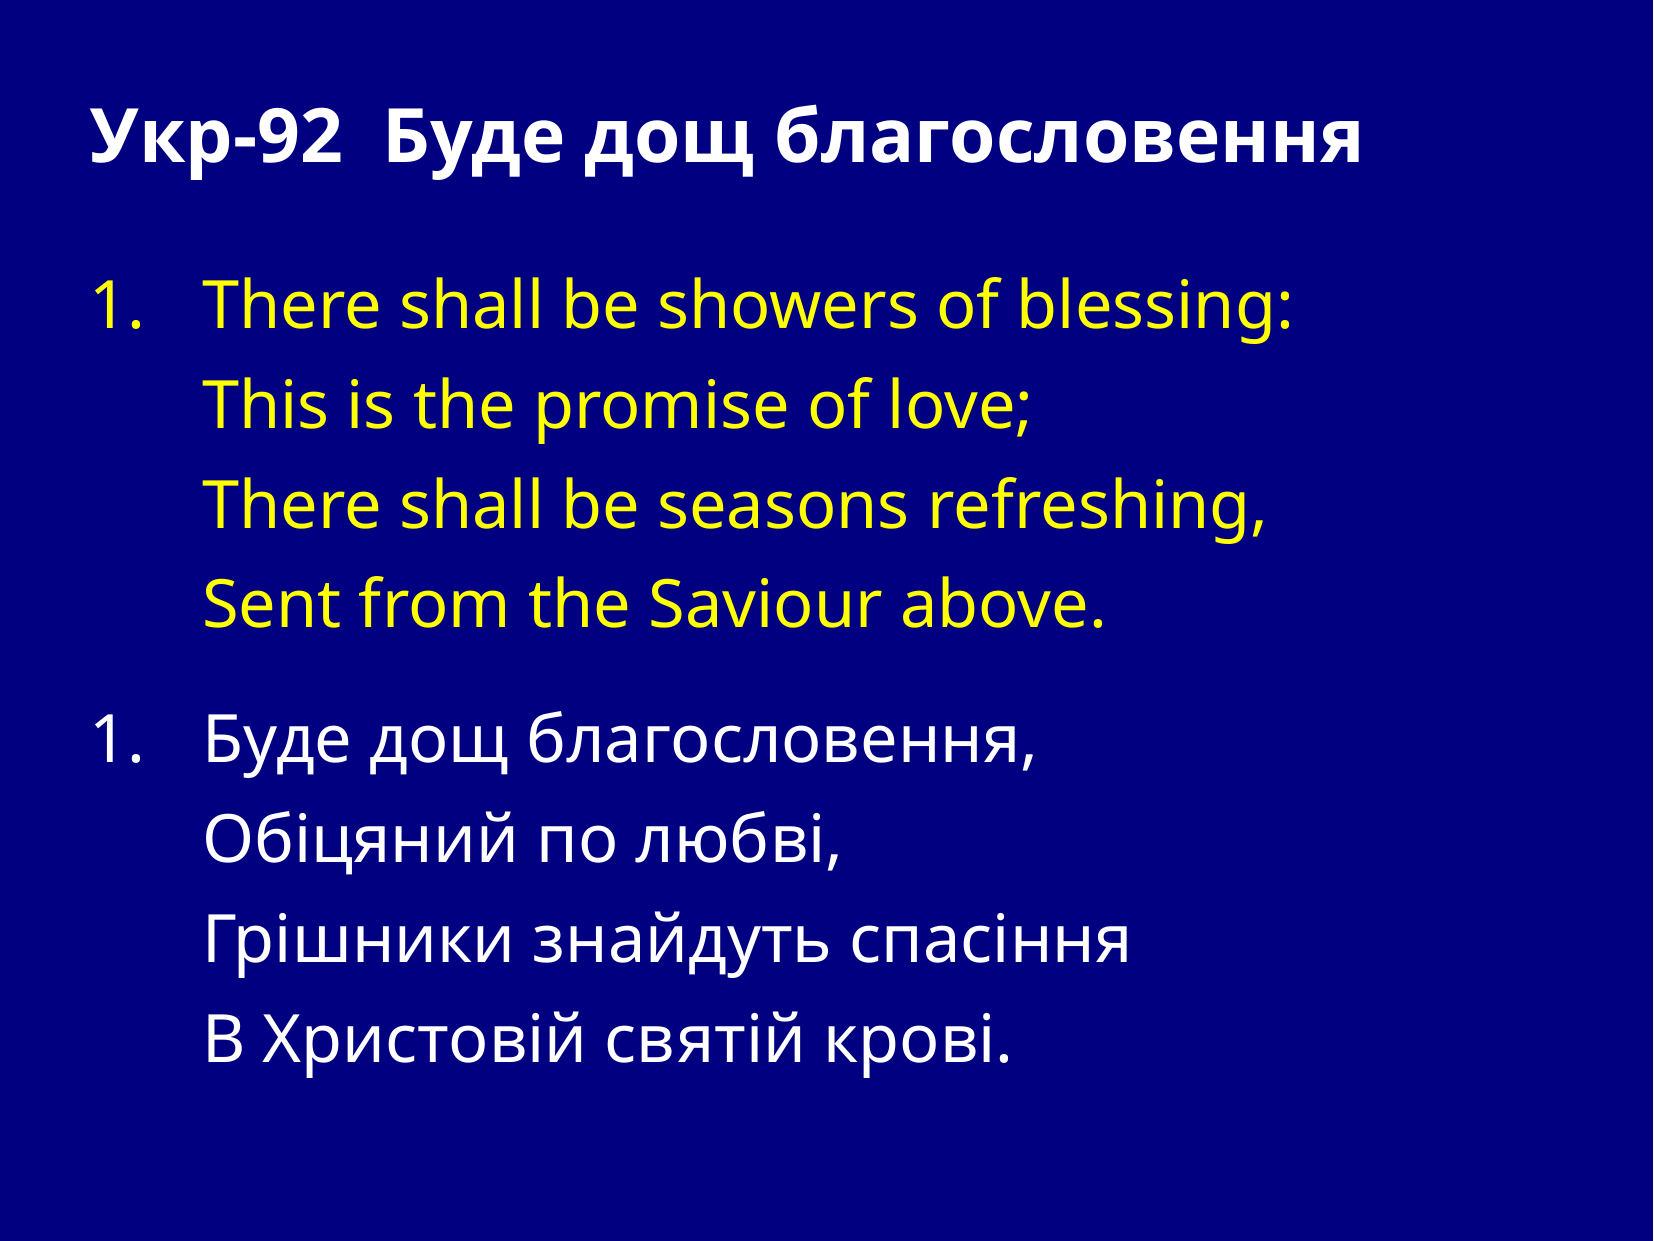

Укр-92 Буде дощ благословення
1.	There shall be showers of blessing:
	This is the promise of love;
	There shall be seasons refreshing,
	Sent from the Saviour above.
1.	Буде дощ благословення,
	Обіцяний по любві,
	Грішники знайдуть спасіння
	В Христовій святій крові.